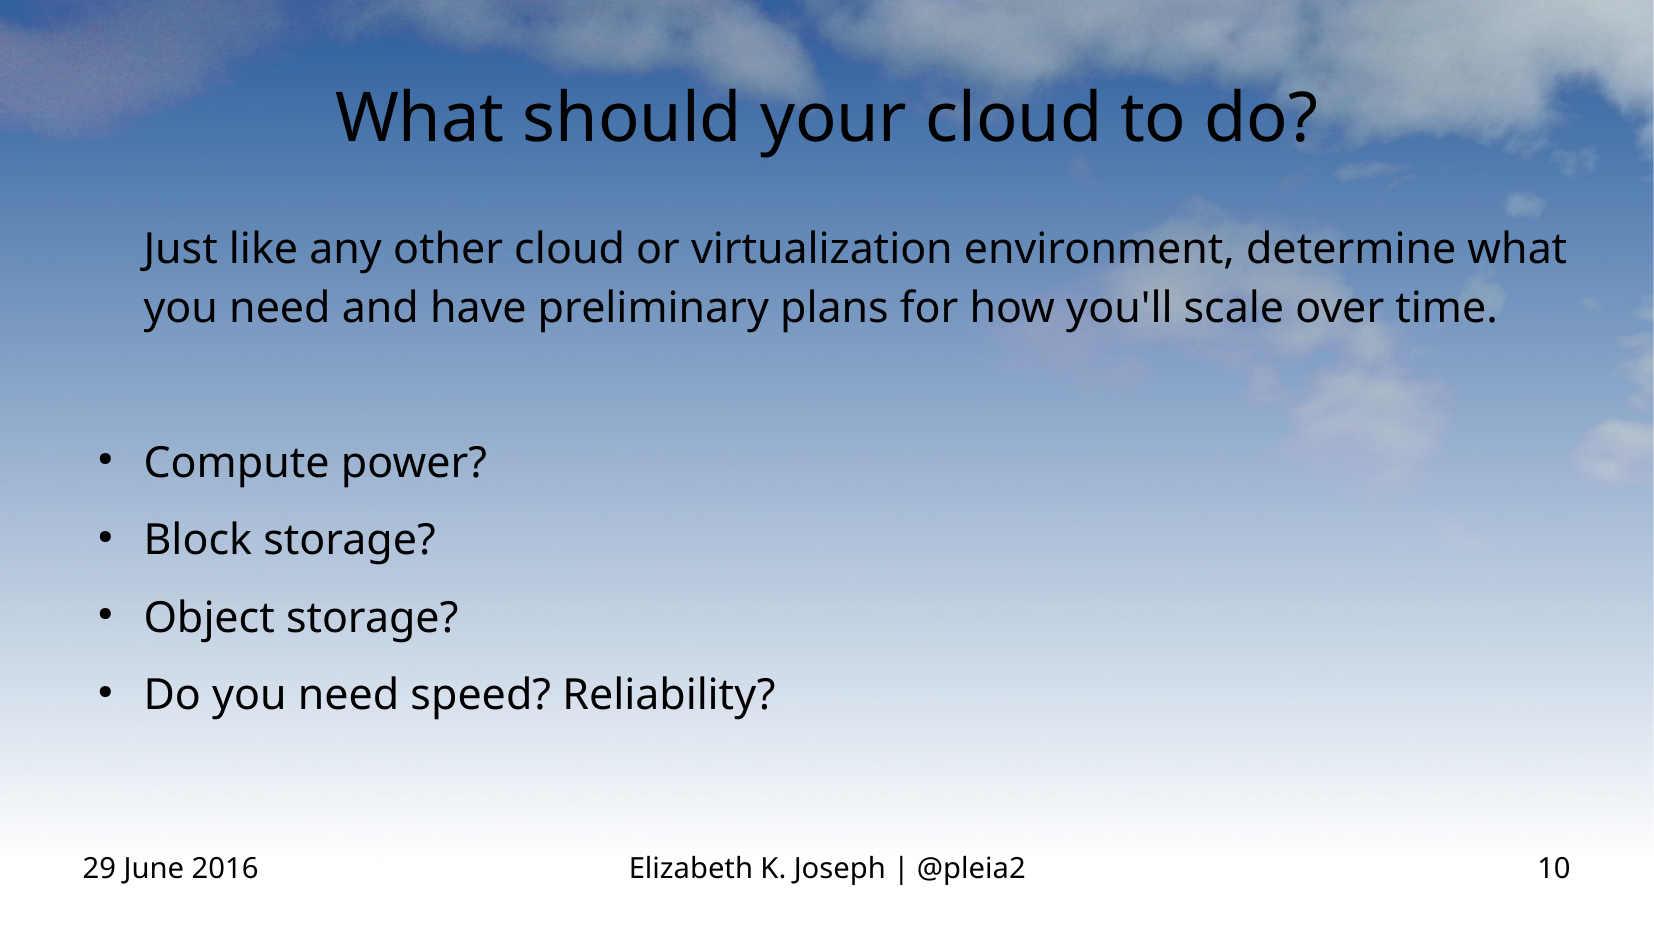

# What should your cloud to do?
Just like any other cloud or virtualization environment, determine what you need and have preliminary plans for how you'll scale over time.
Compute power?
Block storage?
Object storage?
Do you need speed? Reliability?
29 June 2016
Elizabeth K. Joseph | @pleia2
10